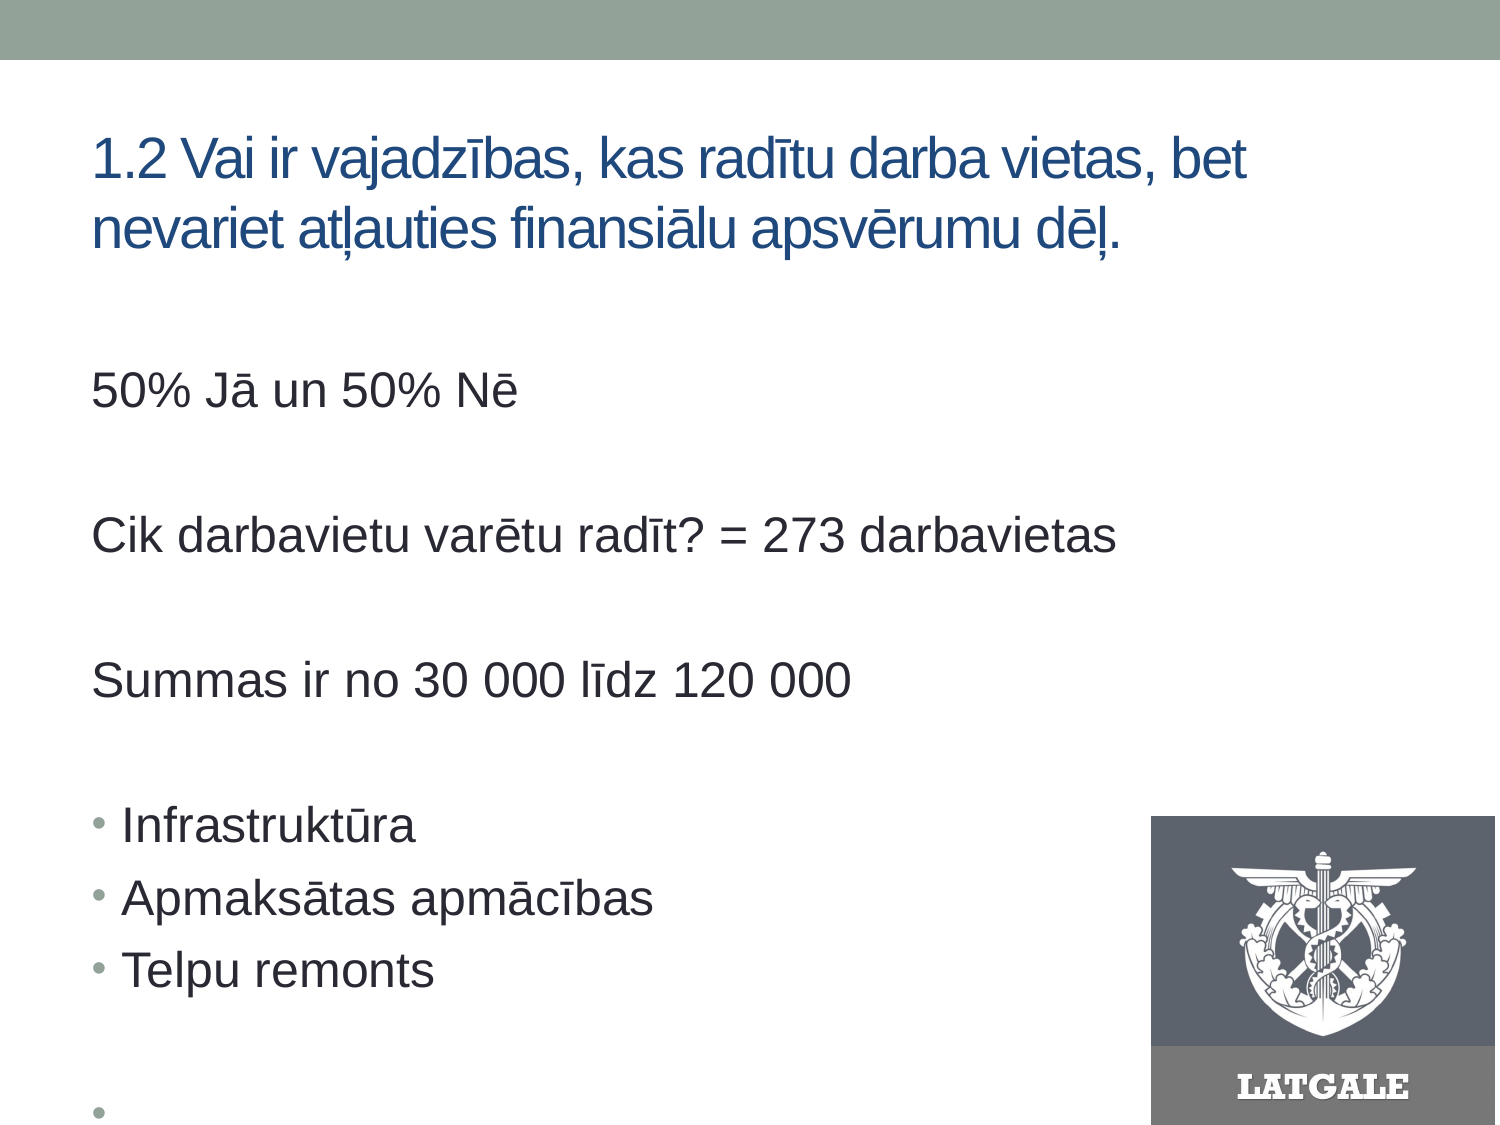

# 1.2 Vai ir vajadzības, kas radītu darba vietas, bet nevariet atļauties finansiālu apsvērumu dēļ.
50% Jā un 50% Nē
Cik darbavietu varētu radīt? = 273 darbavietas
Summas ir no 30 000 līdz 120 000
Infrastruktūra
Apmaksātas apmācības
Telpu remonts